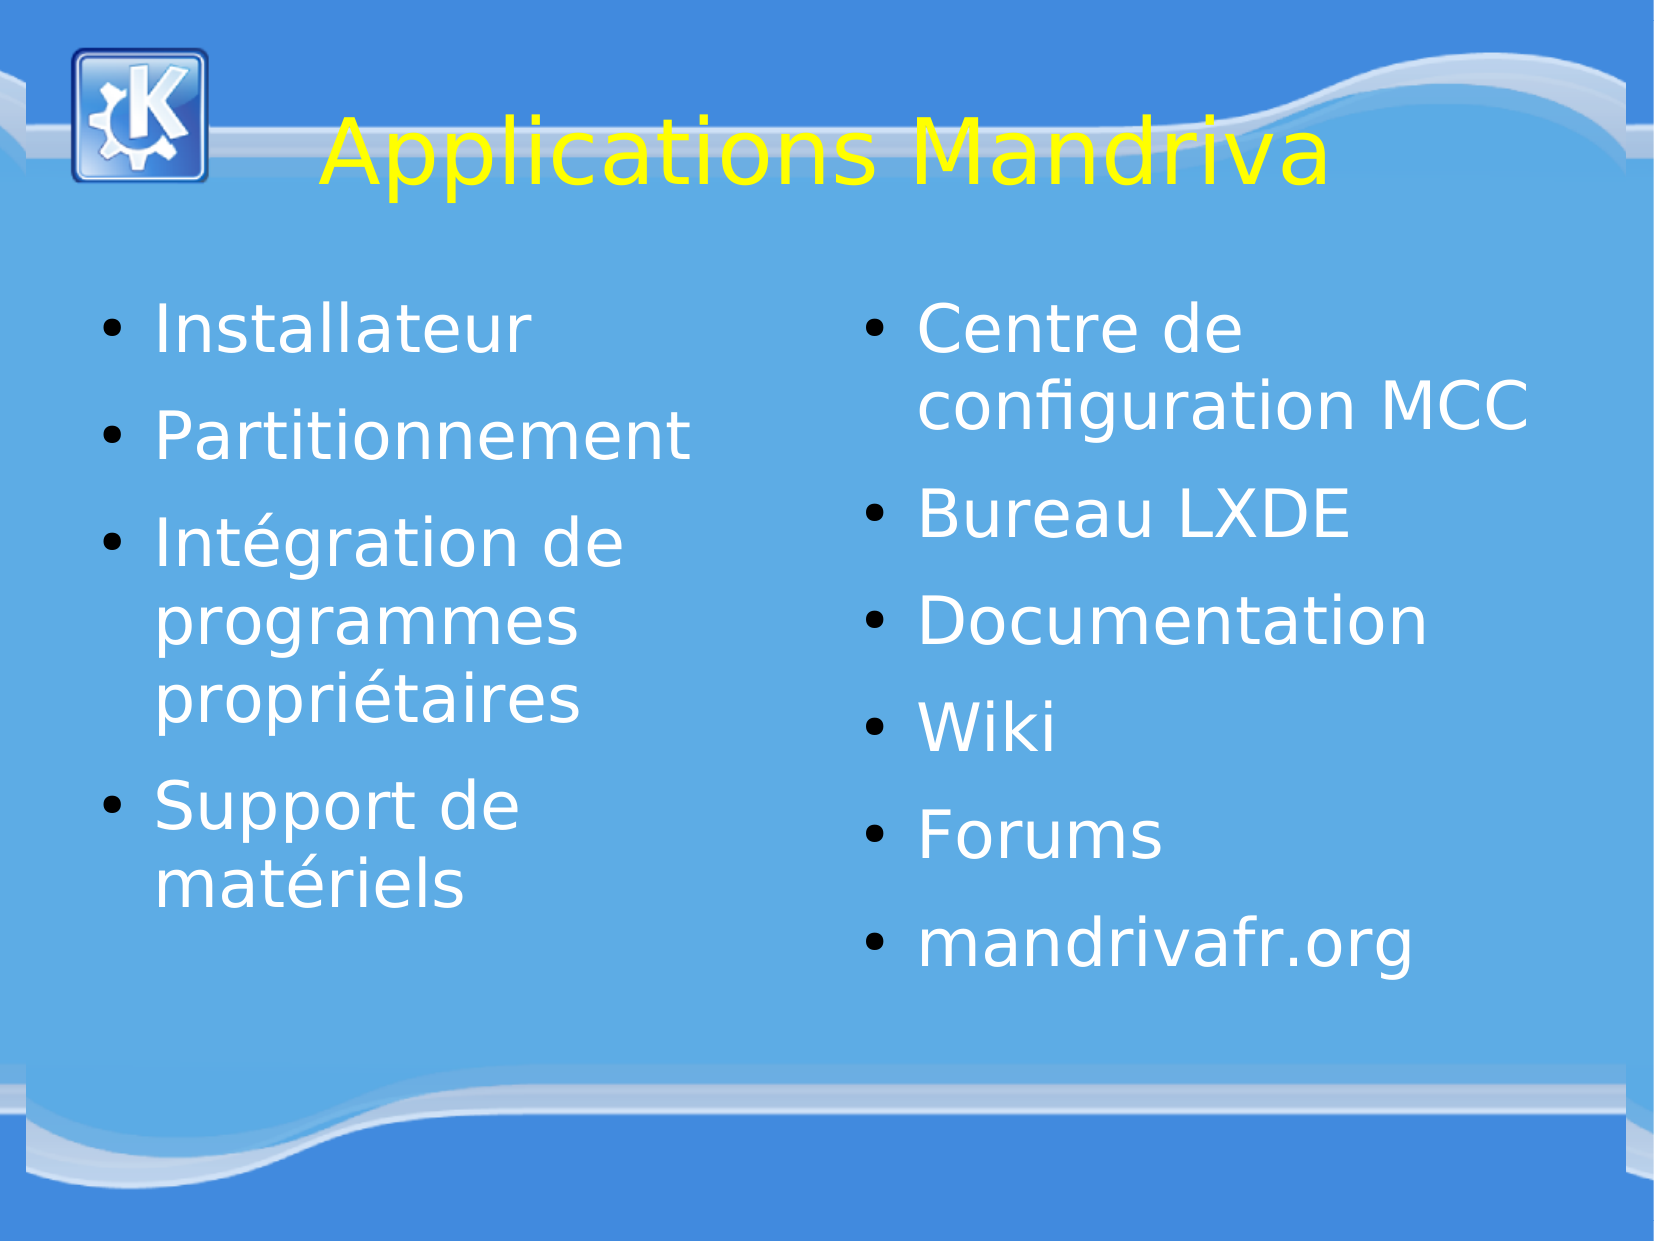

# Applications Mandriva
Installateur
Partitionnement
Intégration de programmes propriétaires
Support de matériels
Centre de configuration MCC
Bureau LXDE
Documentation
Wiki
Forums
mandrivafr.org